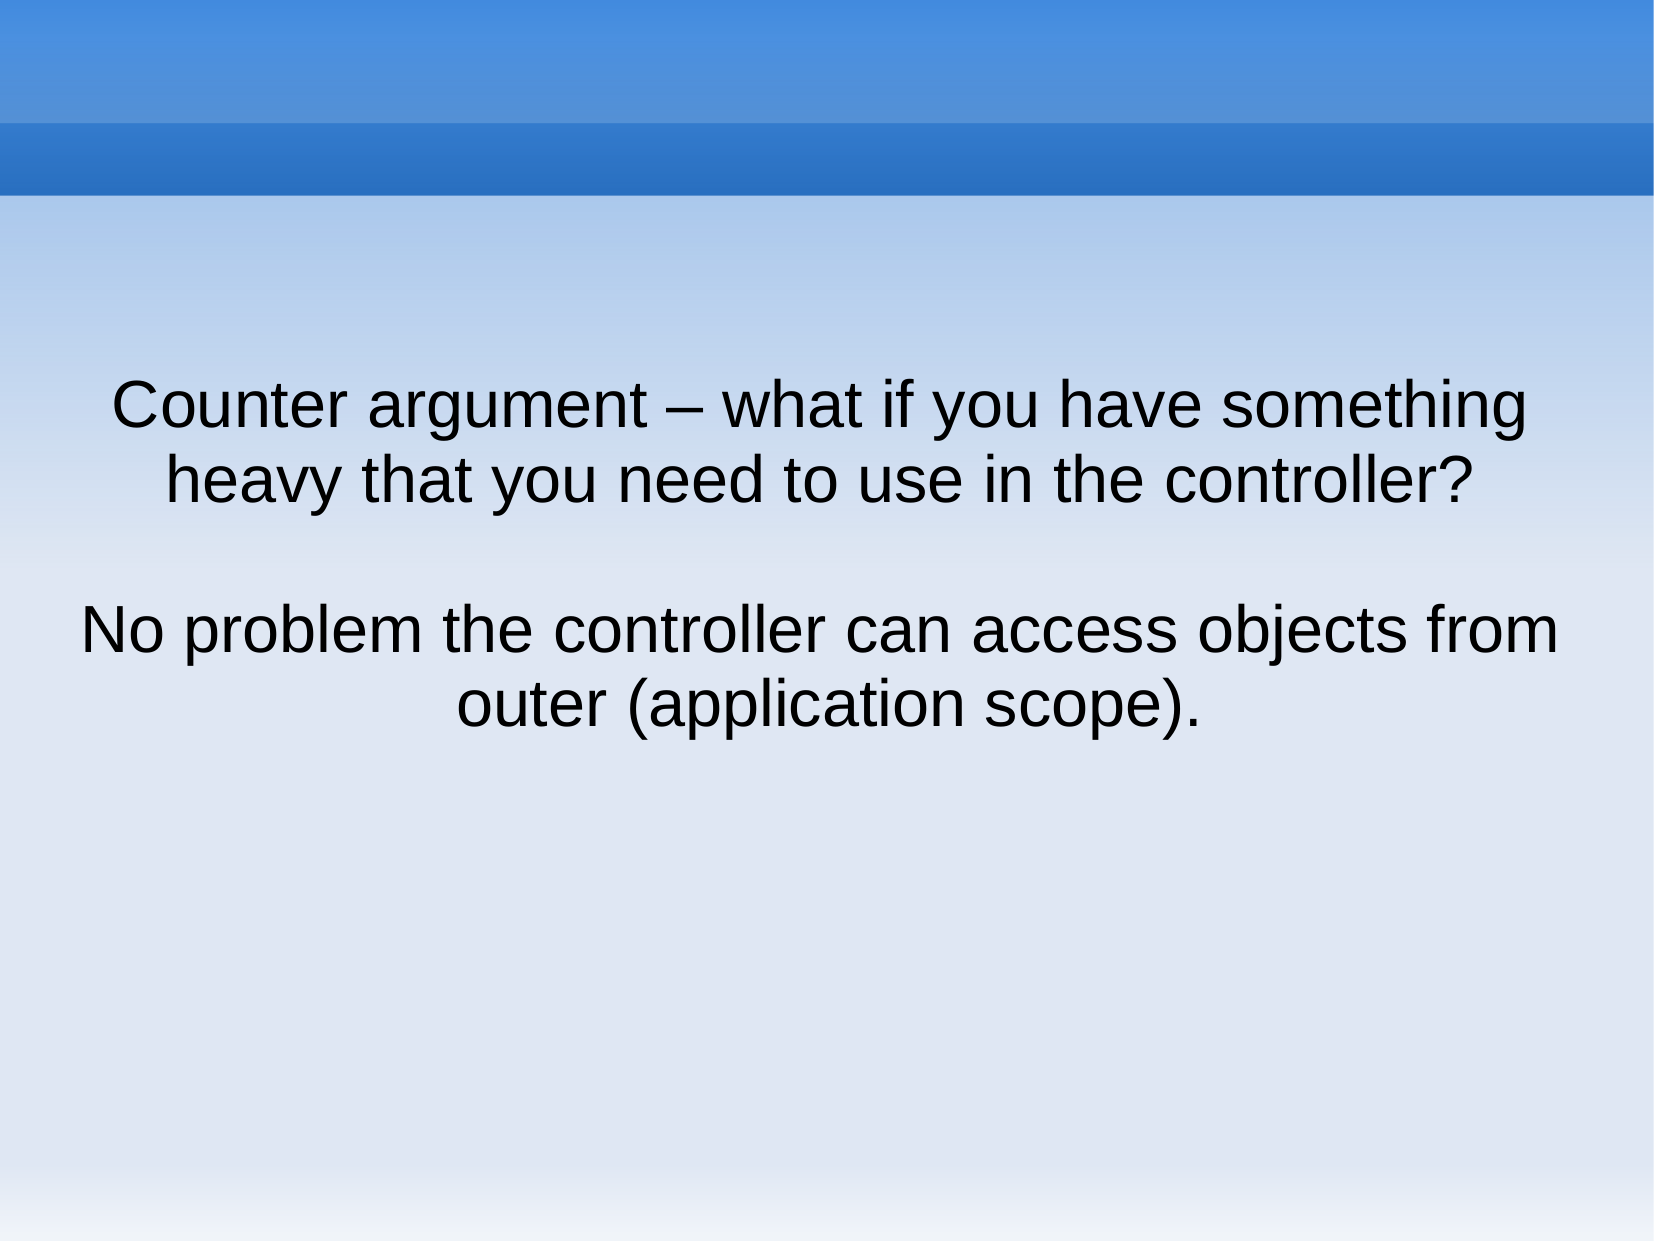

# Counter argument – what if you have something heavy that you need to use in the controller?
No problem the controller can access objects from outer (application scope).